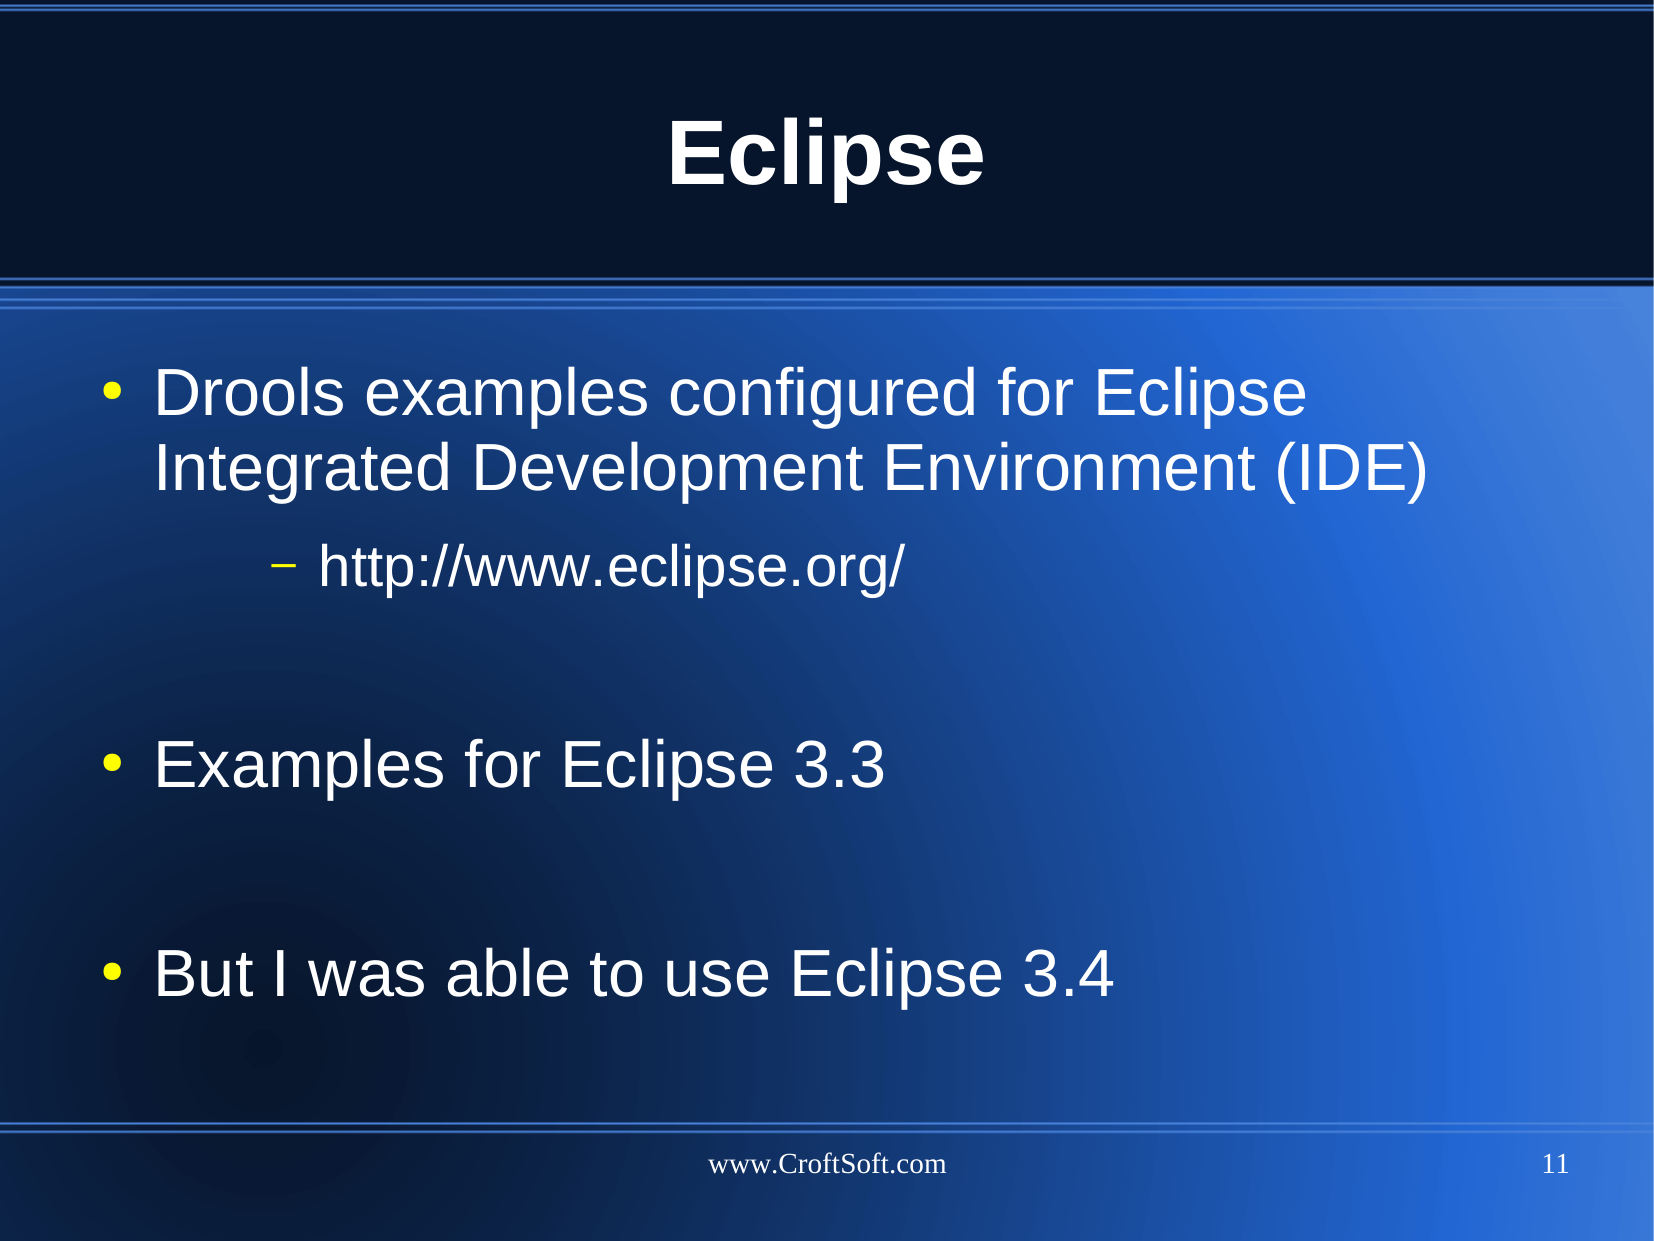

# Eclipse
Drools examples configured for Eclipse Integrated Development Environment (IDE)
http://www.eclipse.org/
Examples for Eclipse 3.3
But I was able to use Eclipse 3.4
www.CroftSoft.com
11